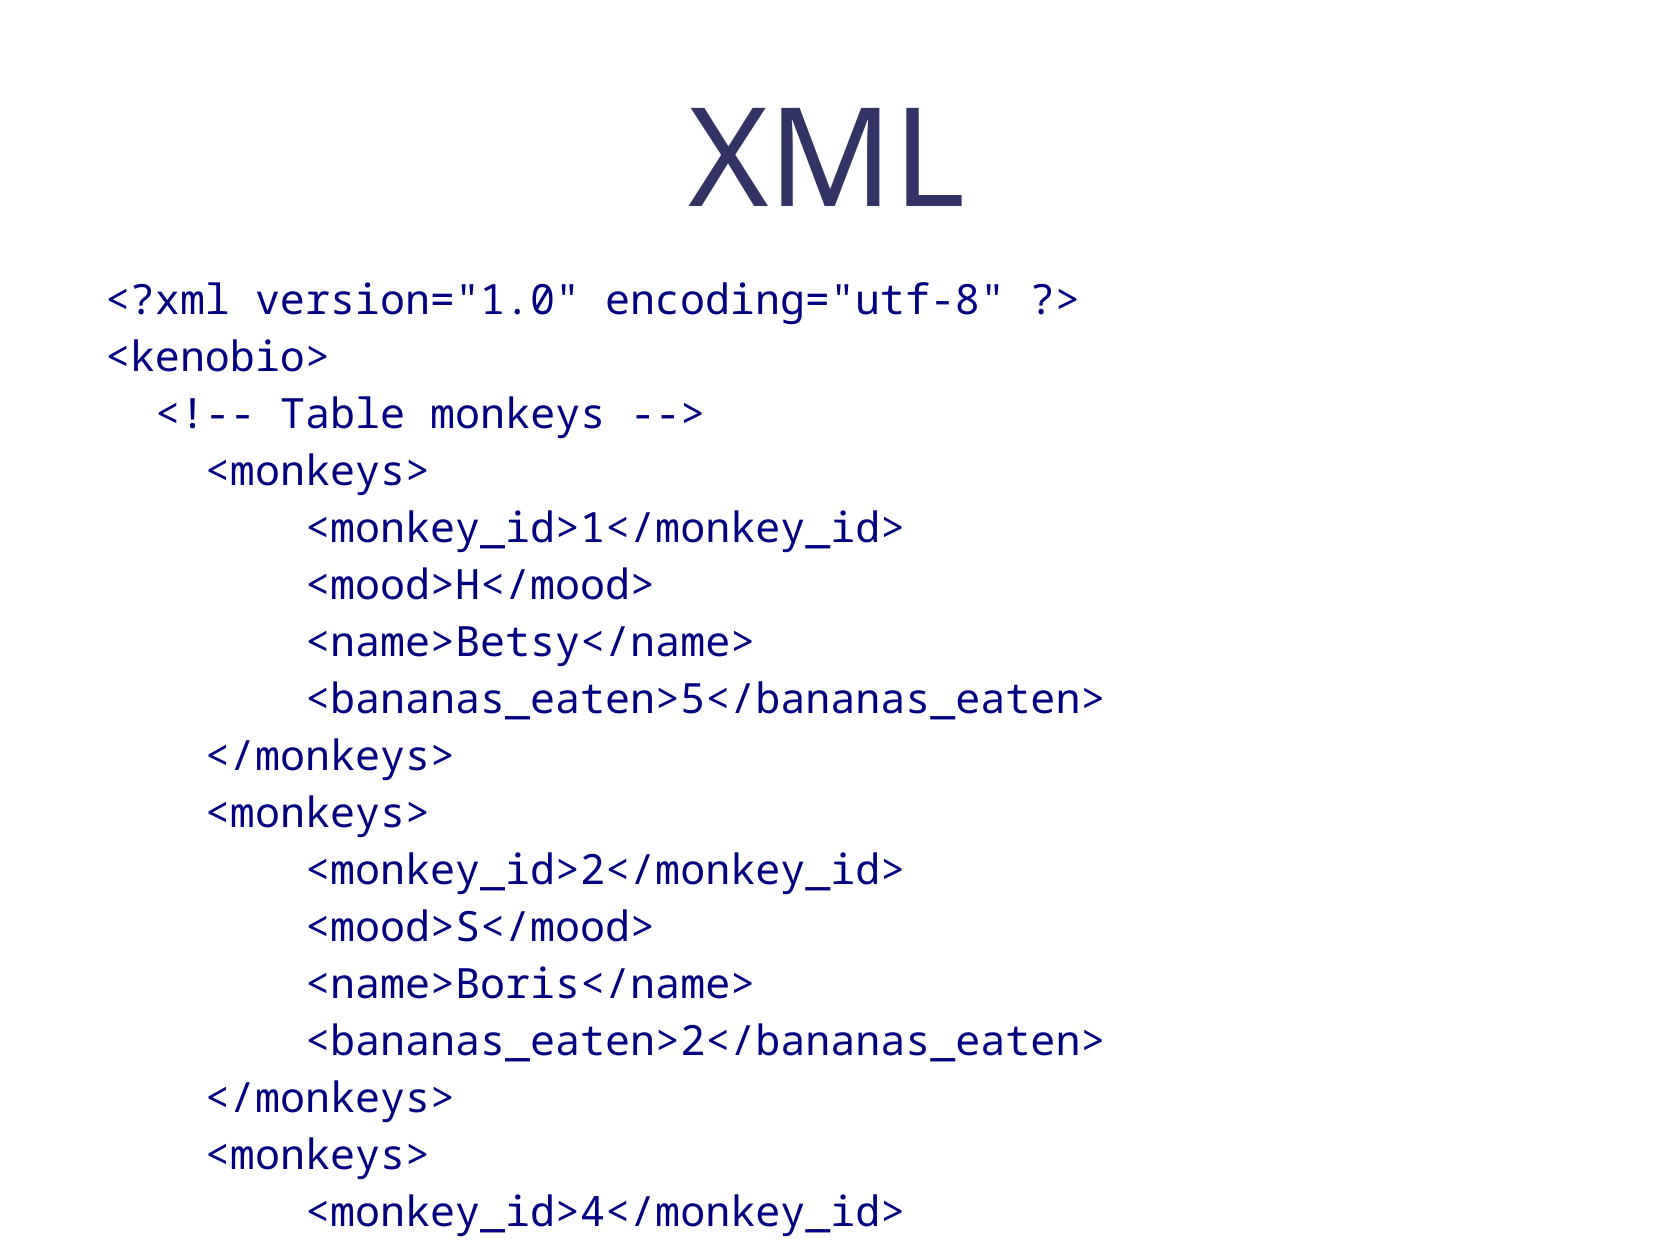

# XML
<?xml version="1.0" encoding="utf-8" ?>
<kenobio>
 <!-- Table monkeys -->
 <monkeys>
 <monkey_id>1</monkey_id>
 <mood>H</mood>
 <name>Betsy</name>
 <bananas_eaten>5</bananas_eaten>
 </monkeys>
 <monkeys>
 <monkey_id>2</monkey_id>
 <mood>S</mood>
 <name>Boris</name>
 <bananas_eaten>2</bananas_eaten>
 </monkeys>
 <monkeys>
 <monkey_id>4</monkey_id>
 <mood>H</mood>
 <name>Miss M</name>
 <bananas_eaten>9</bananas_eaten>
 </monkeys>